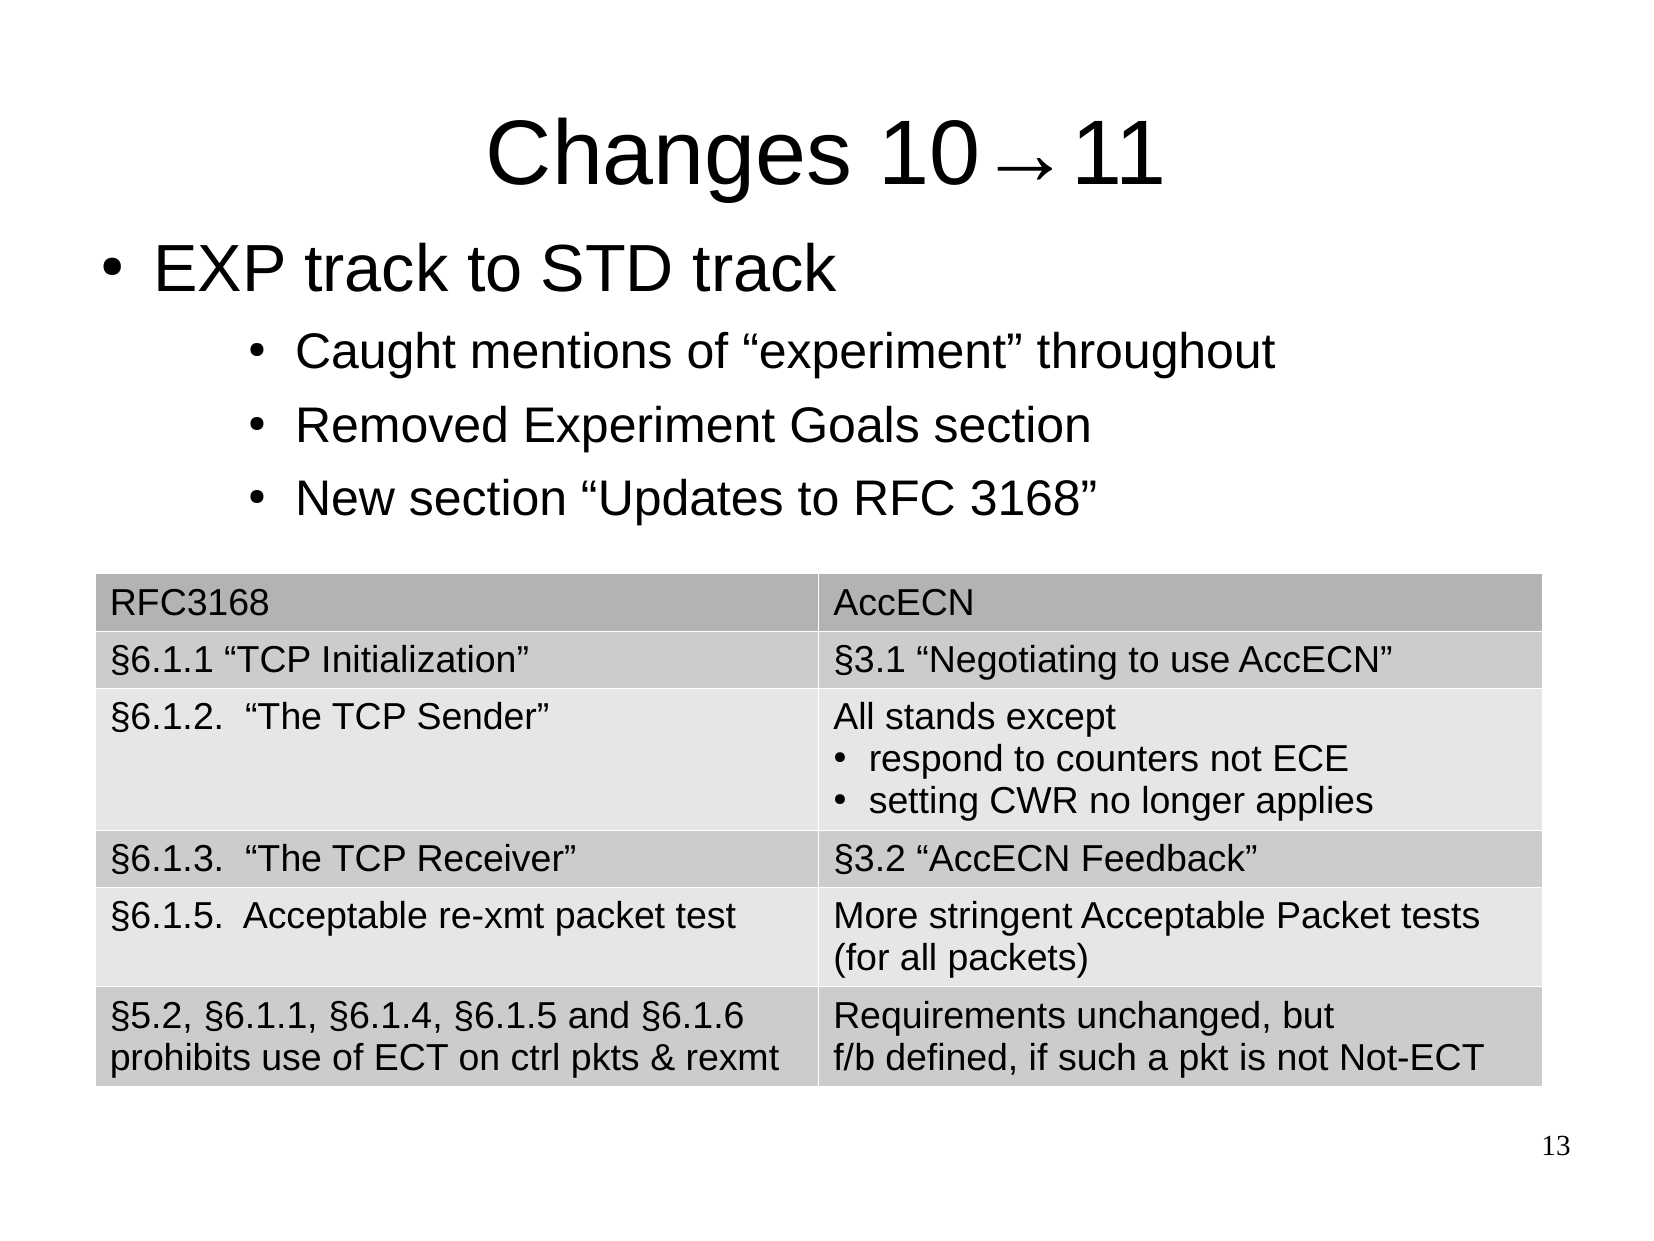

# Changes 10→11
EXP track to STD track
Caught mentions of “experiment” throughout
Removed Experiment Goals section
New section “Updates to RFC 3168”
| RFC3168 | AccECN |
| --- | --- |
| §6.1.1 “TCP Initialization” | §3.1 “Negotiating to use AccECN” |
| §6.1.2. “The TCP Sender” | All stands except respond to counters not ECE setting CWR no longer applies |
| §6.1.3. “The TCP Receiver” | §3.2 “AccECN Feedback” |
| §6.1.5. Acceptable re-xmt packet test | More stringent Acceptable Packet tests (for all packets) |
| §5.2, §6.1.1, §6.1.4, §6.1.5 and §6.1.6 prohibits use of ECT on ctrl pkts & rexmt | Requirements unchanged, but f/b defined, if such a pkt is not Not-ECT |
13